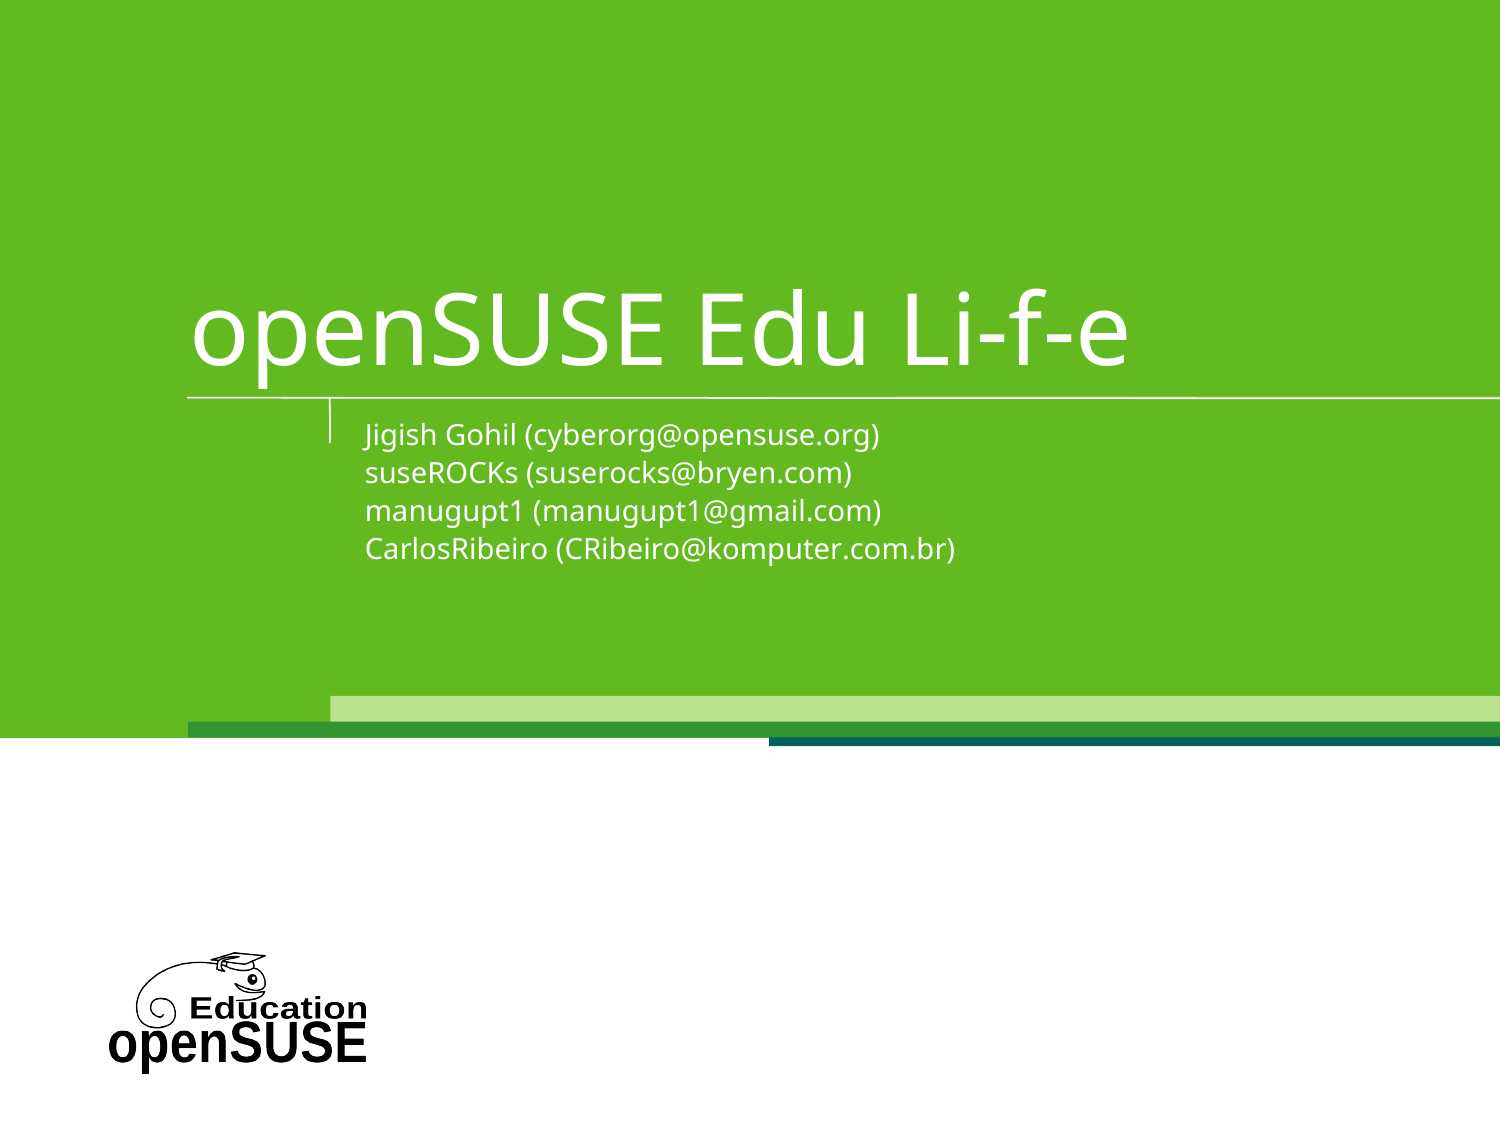

# openSUSE Edu Li-f-e
Jigish Gohil (cyberorg@opensuse.org)
suseROCKs (suserocks@bryen.com)
manugupt1 (manugupt1@gmail.com)
CarlosRibeiro (CRibeiro@komputer.com.br)